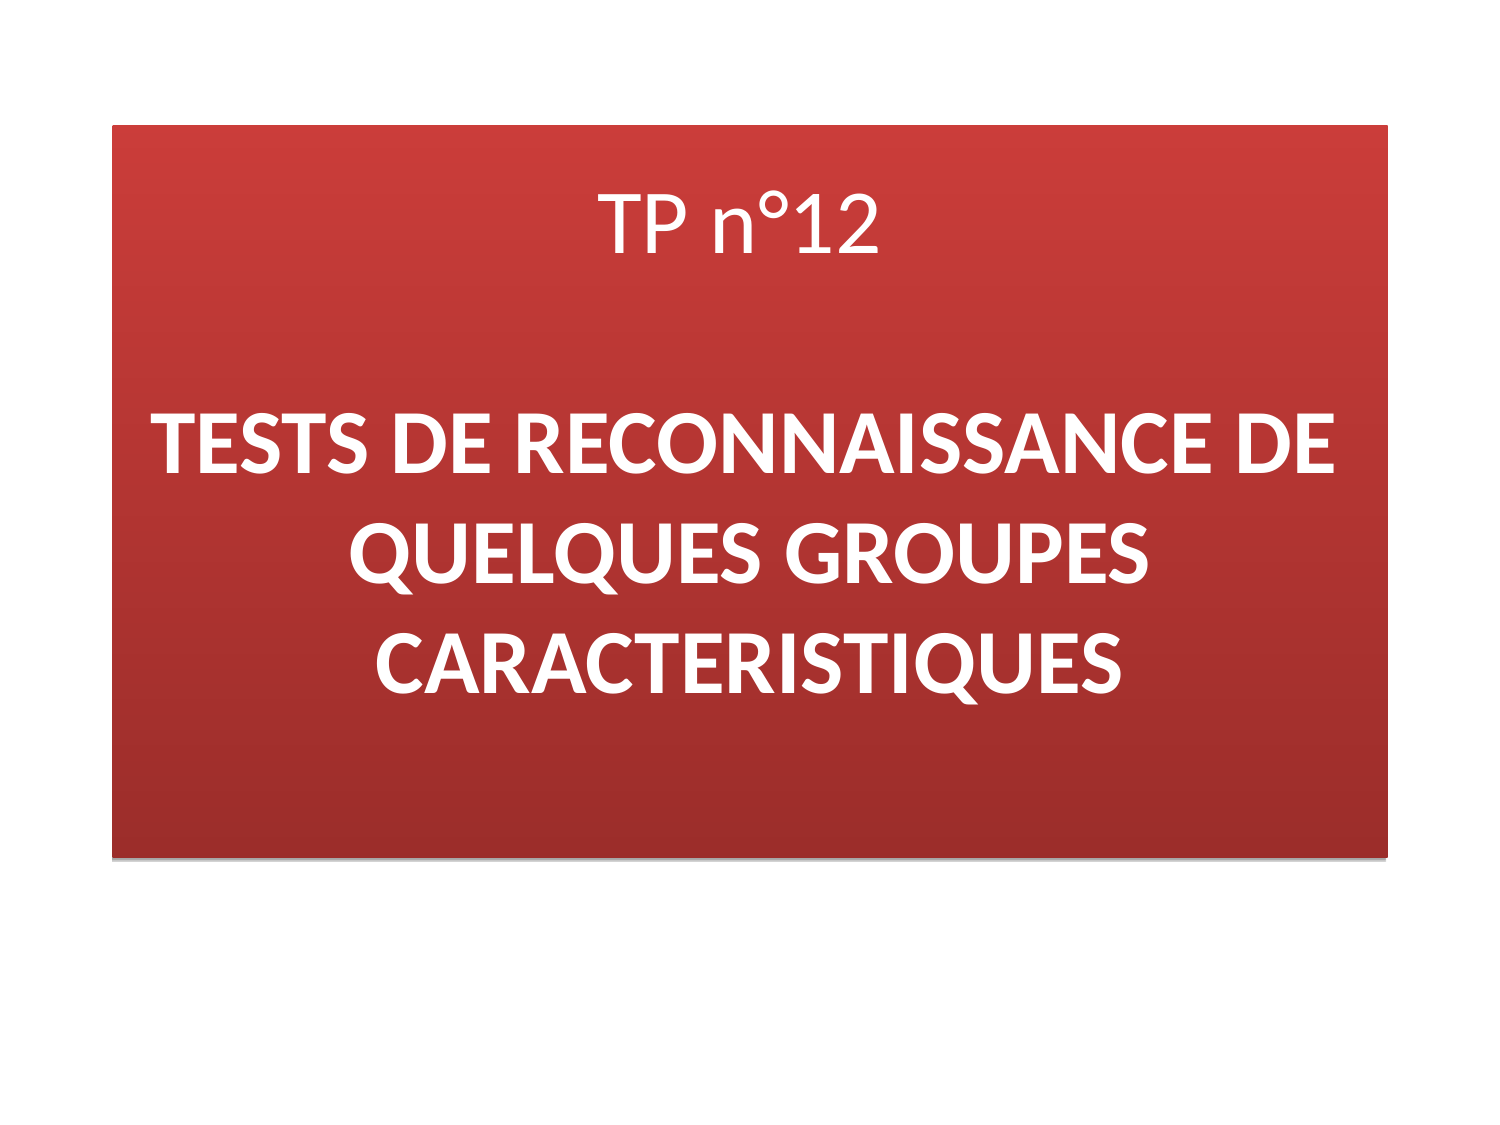

# TP n°12 TESTS DE RECONNAISSANCE DE QUELQUES GROUPES CARACTERISTIQUES